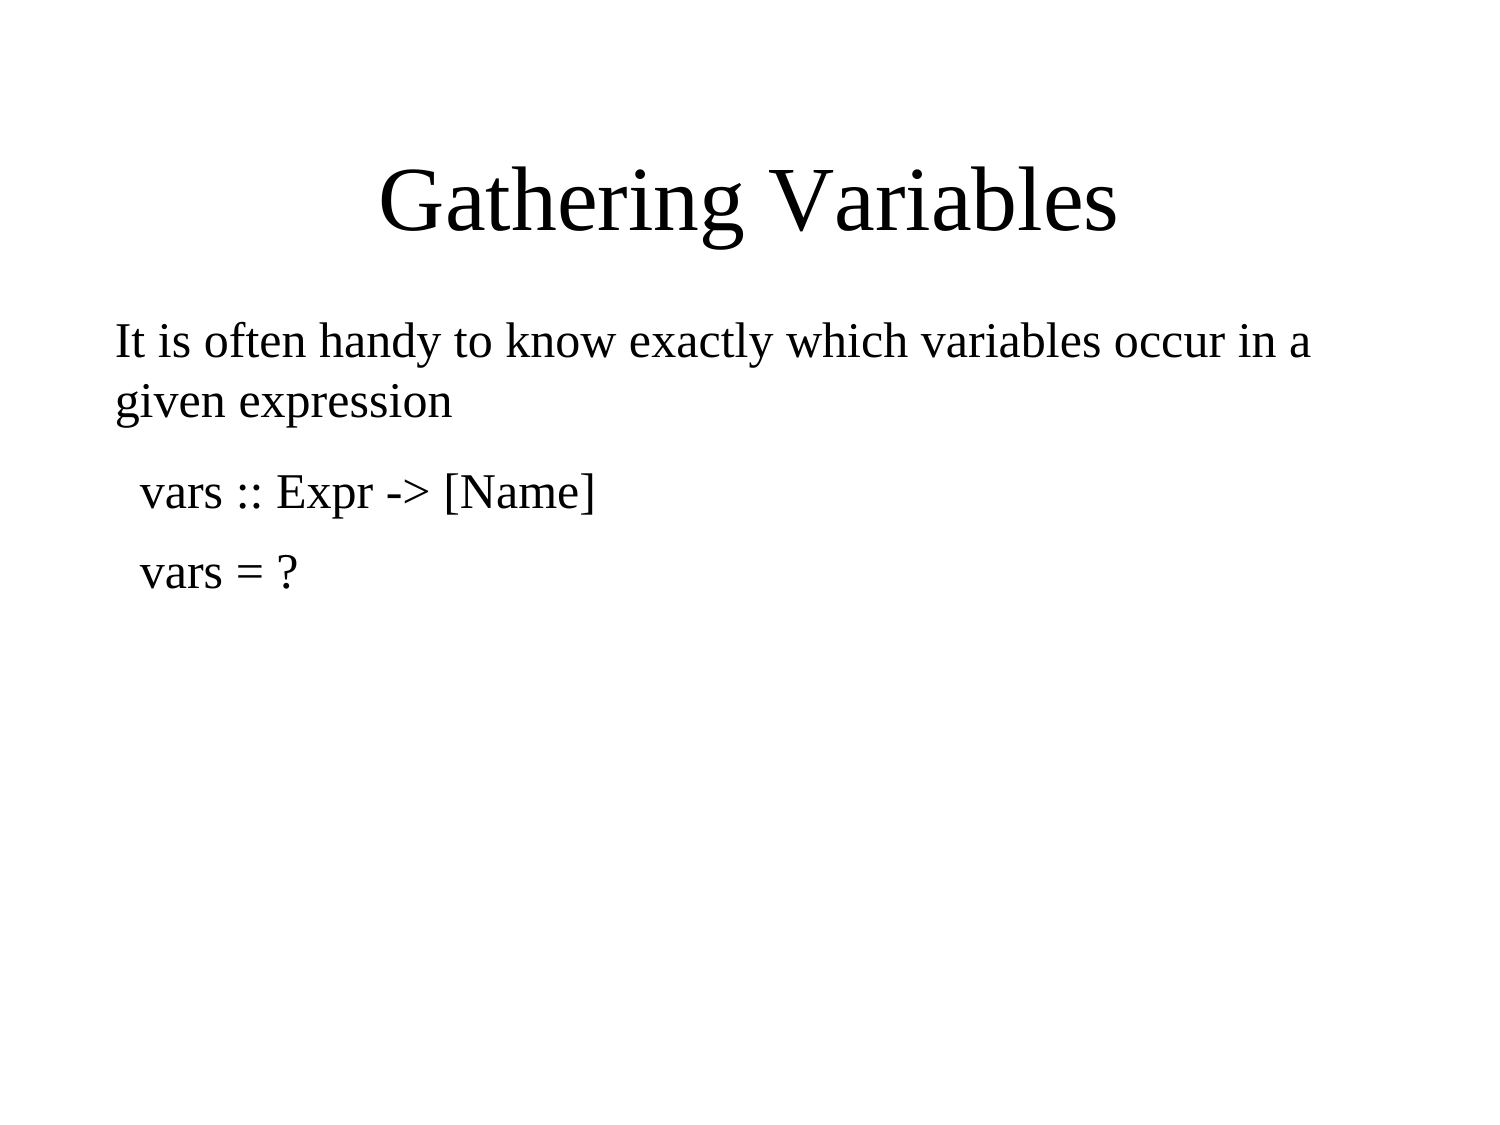

# Gathering Variables
It is often handy to know exactly which variables occur in a given expression
 vars :: Expr -> [Name]
 vars = ?